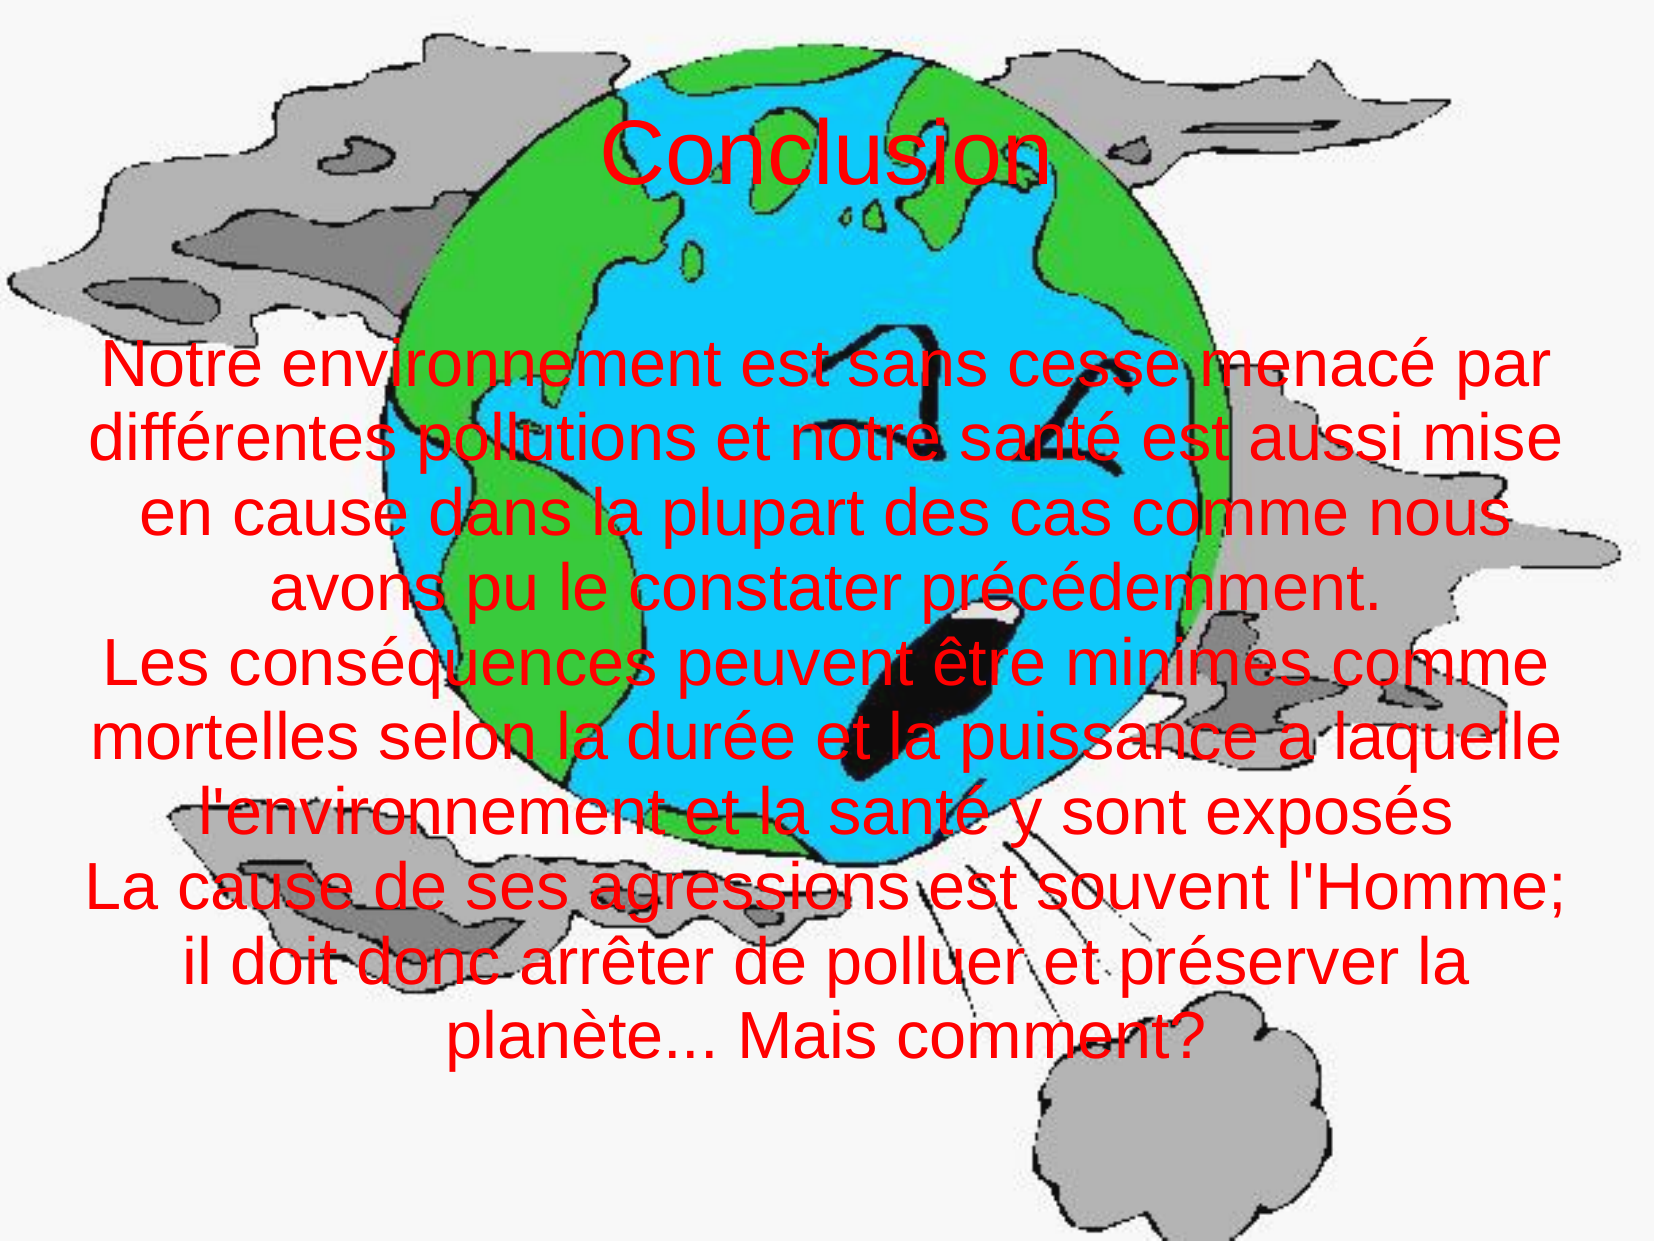

# Conclusion
Notre environnement est sans cesse menacé par différentes pollutions et notre santé est aussi mise en cause dans la plupart des cas comme nous avons pu le constater précédemment.
Les conséquences peuvent être minimes comme mortelles selon la durée et la puissance a laquelle l'environnement et la santé y sont exposés
La cause de ses agressions est souvent l'Homme; il doit donc arrêter de polluer et préserver la planète... Mais comment?